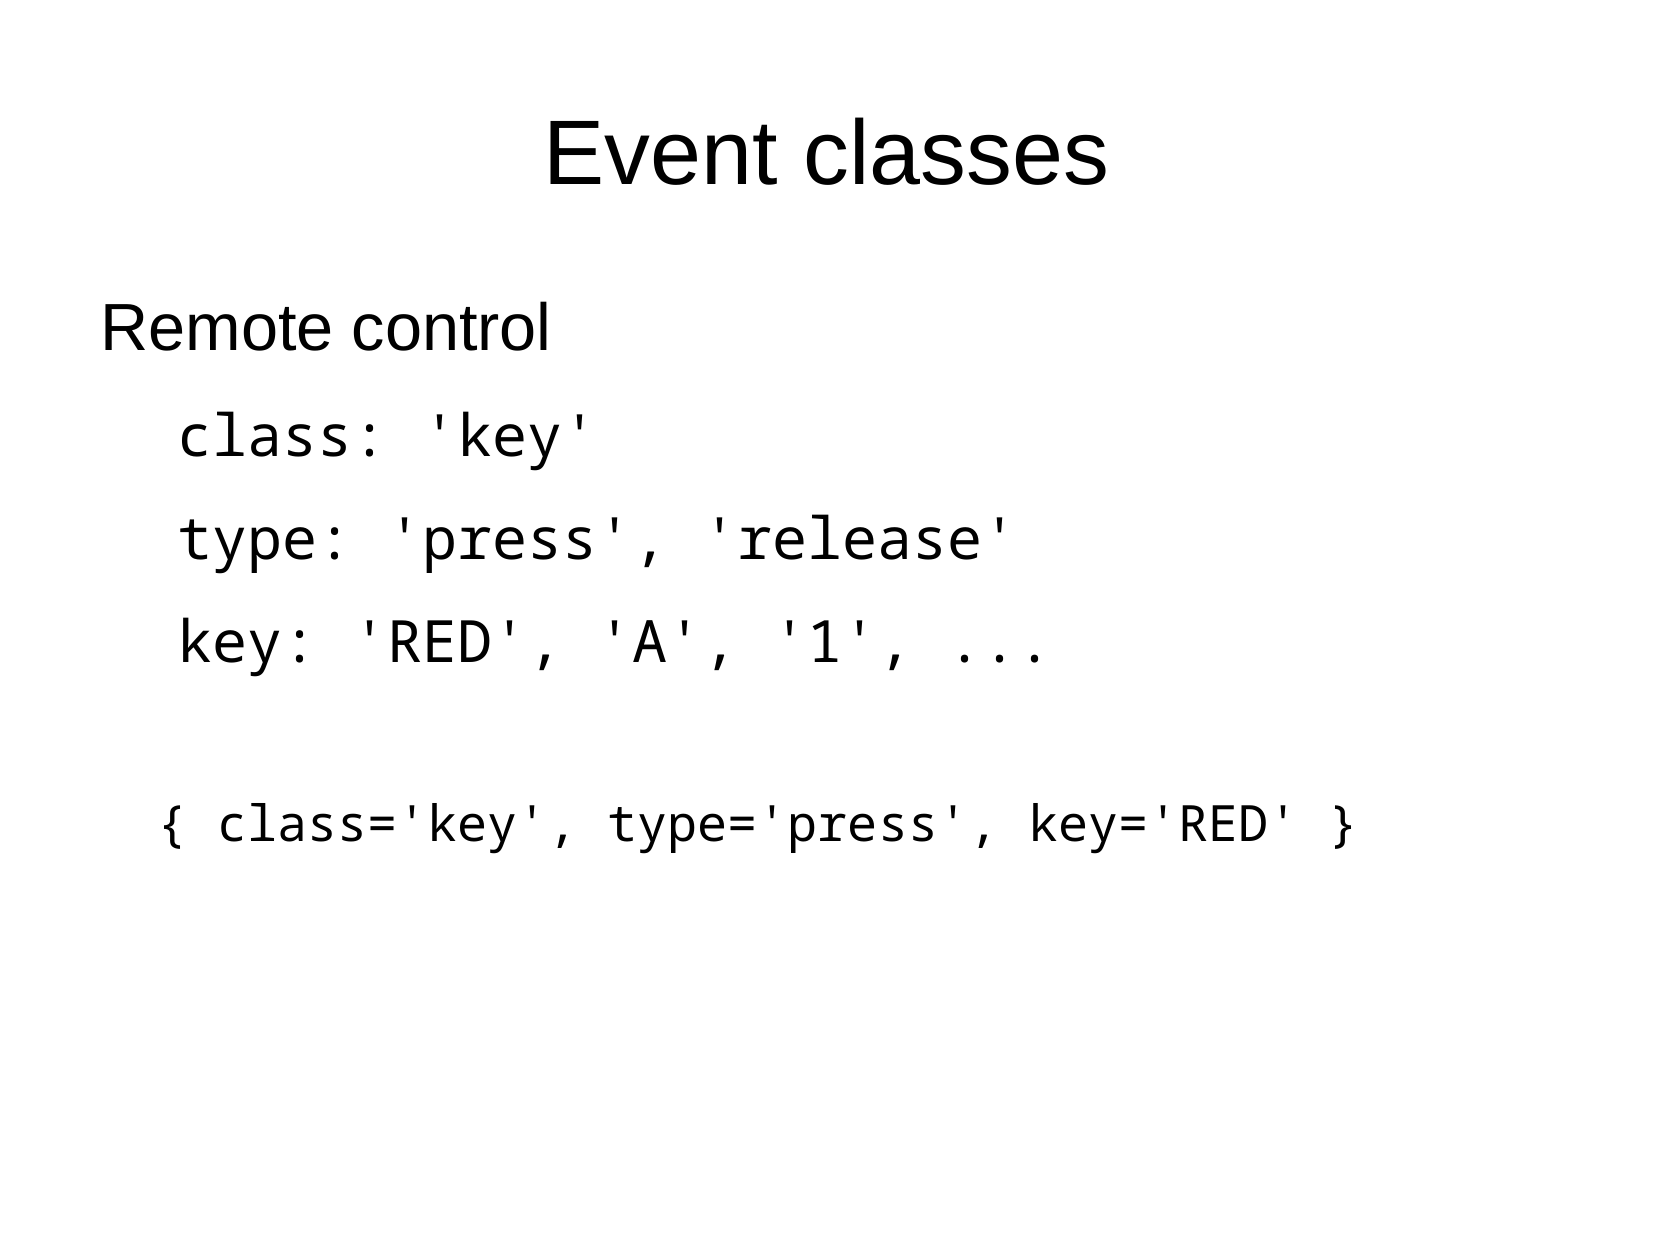

# Event classes
Remote control
class: 'key'
type: 'press', 'release'
key: 'RED', 'A', '1', ...
{ class='key', type='press', key='RED' }